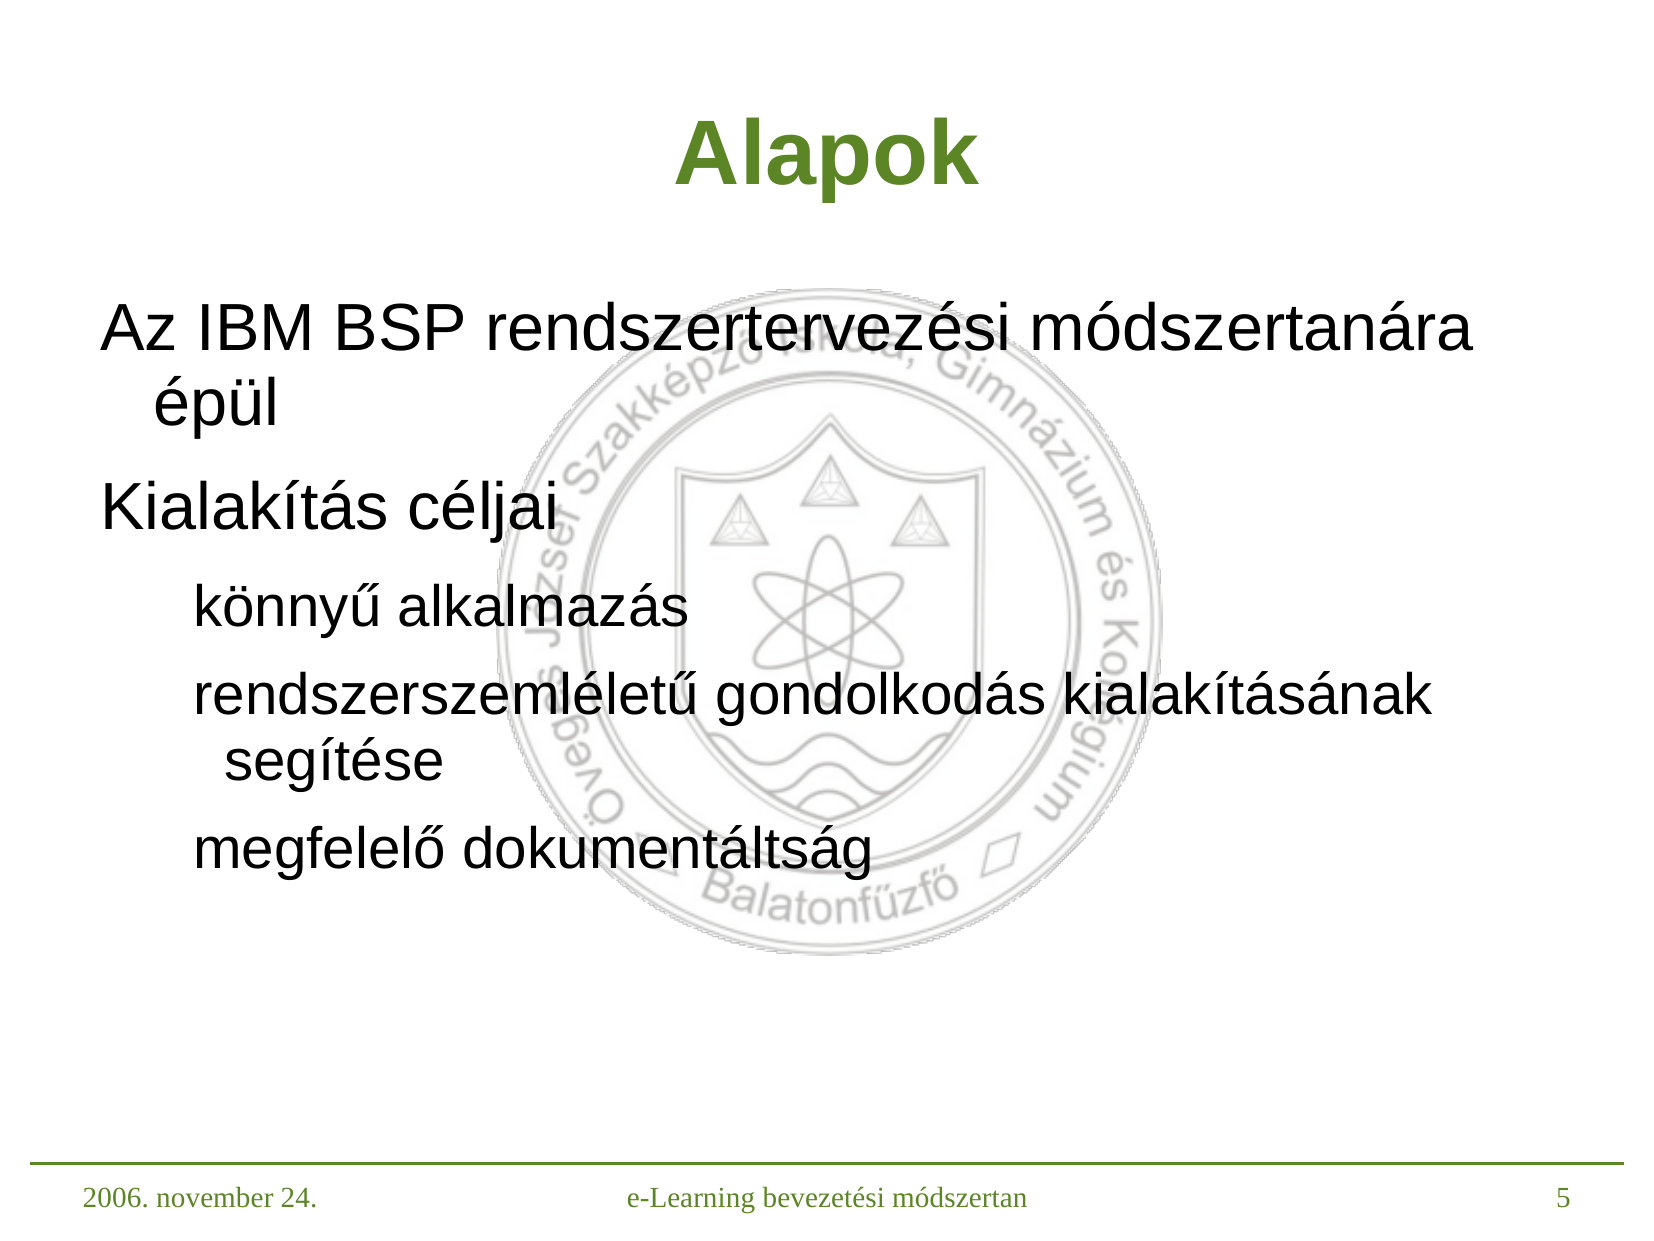

# Alapok
Az IBM BSP rendszertervezési módszertanára épül
Kialakítás céljai
 könnyű alkalmazás
 rendszerszemléletű gondolkodás kialakításának segítése
 megfelelő dokumentáltság
2006. november 24.
e-Learning bevezetési módszertan
5